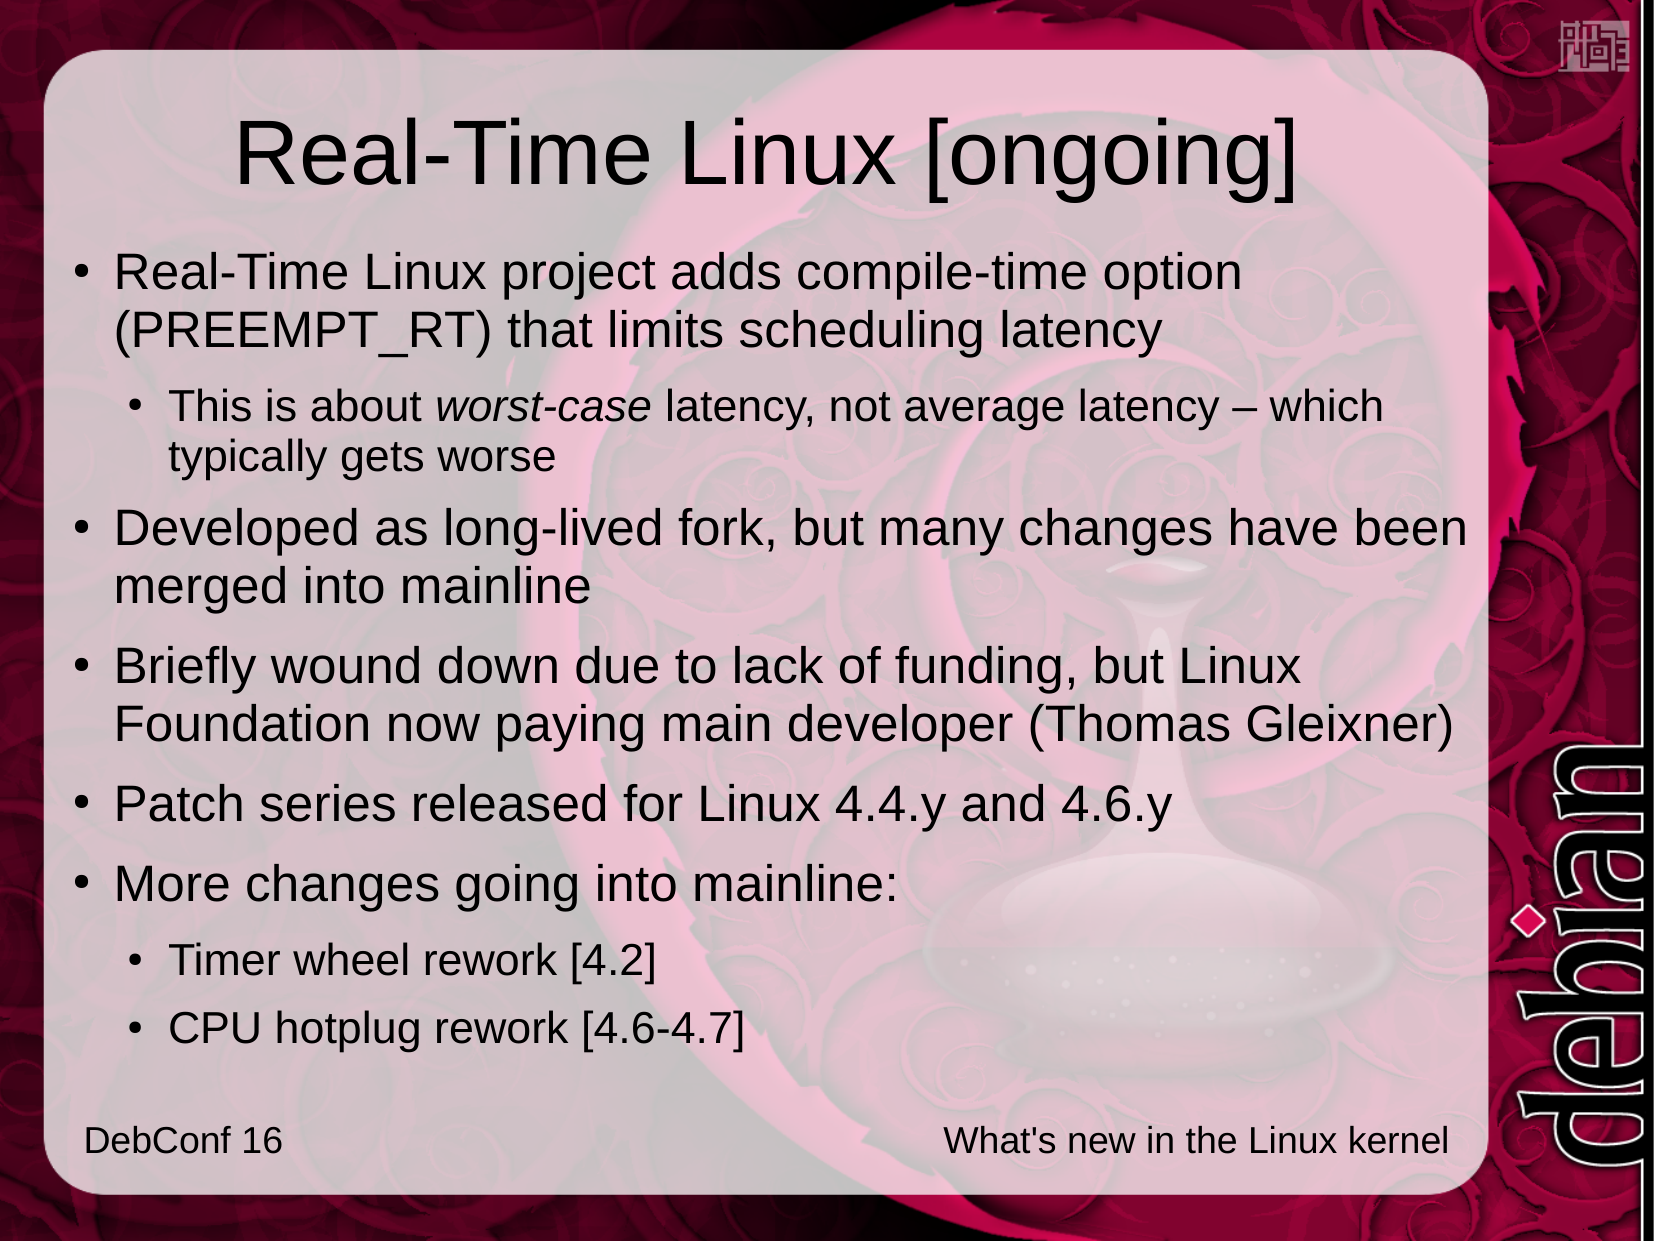

# Real-Time Linux [ongoing]
Real-Time Linux project adds compile-time option (PREEMPT_RT) that limits scheduling latency
This is about worst-case latency, not average latency – which typically gets worse
Developed as long-lived fork, but many changes have been merged into mainline
Briefly wound down due to lack of funding, but Linux Foundation now paying main developer (Thomas Gleixner)
Patch series released for Linux 4.4.y and 4.6.y
More changes going into mainline:
Timer wheel rework [4.2]
CPU hotplug rework [4.6-4.7]